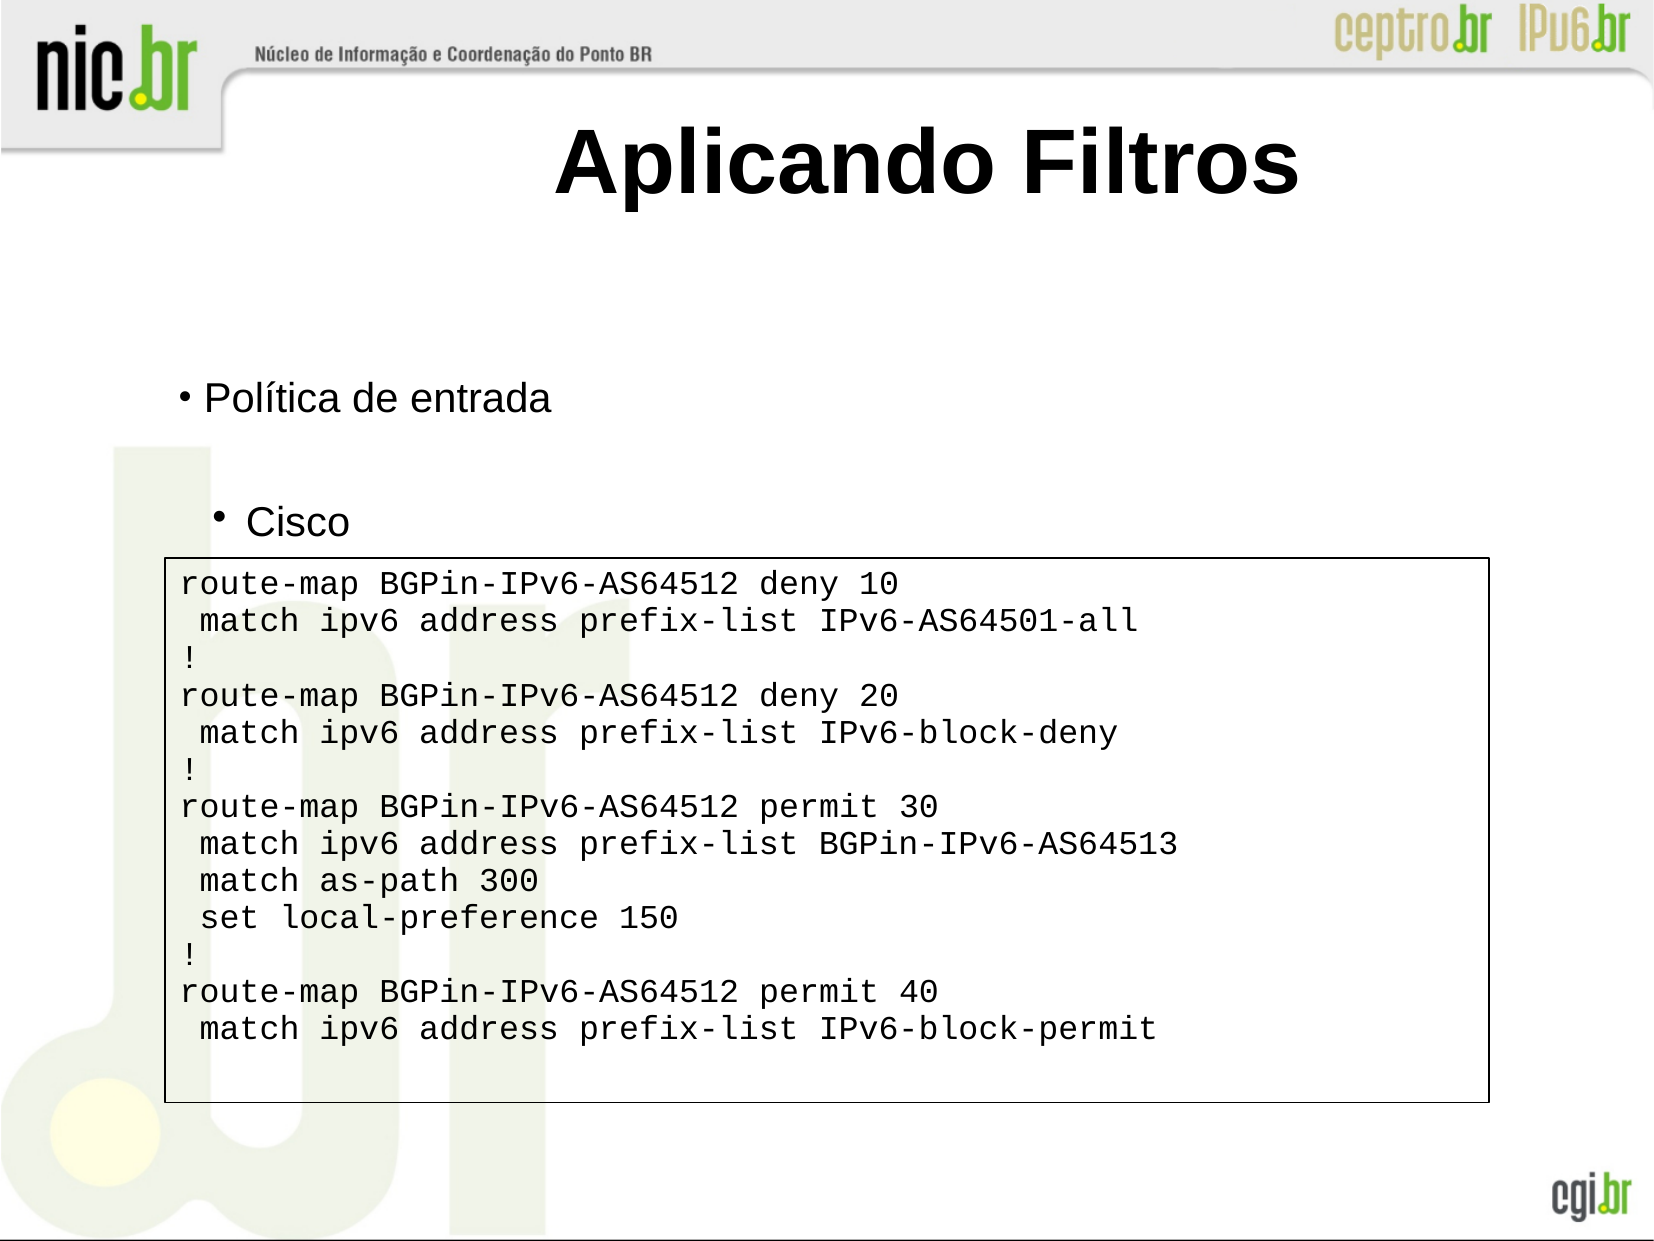

Aplicando Filtros
 Política de entrada
Cisco
route-map BGPin-IPv6-AS64512 deny 10
 match ipv6 address prefix-list IPv6-AS64501-all
!
route-map BGPin-IPv6-AS64512 deny 20
 match ipv6 address prefix-list IPv6-block-deny
!
route-map BGPin-IPv6-AS64512 permit 30
 match ipv6 address prefix-list BGPin-IPv6-AS64513
 match as-path 300
 set local-preference 150
!
route-map BGPin-IPv6-AS64512 permit 40
 match ipv6 address prefix-list IPv6-block-permit